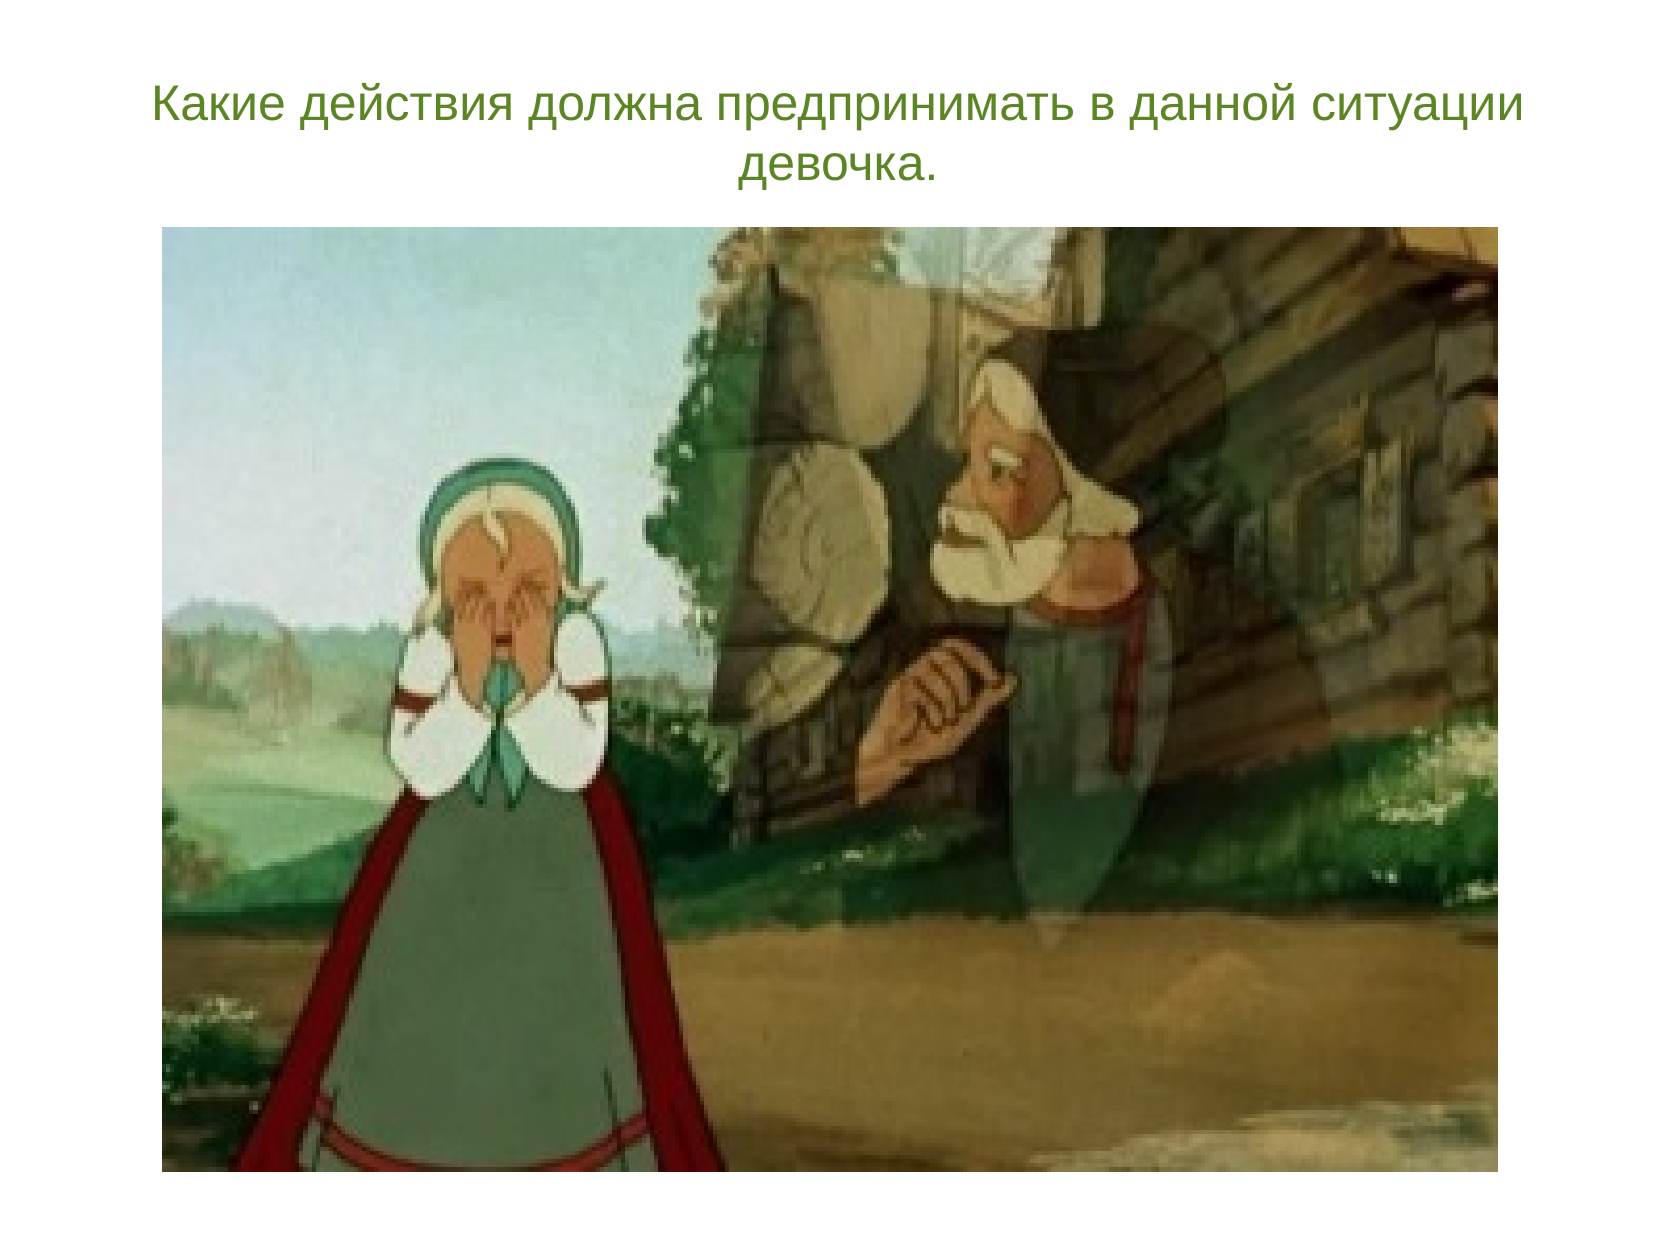

# Какие действия должна предпринимать в данной ситуации девочка.